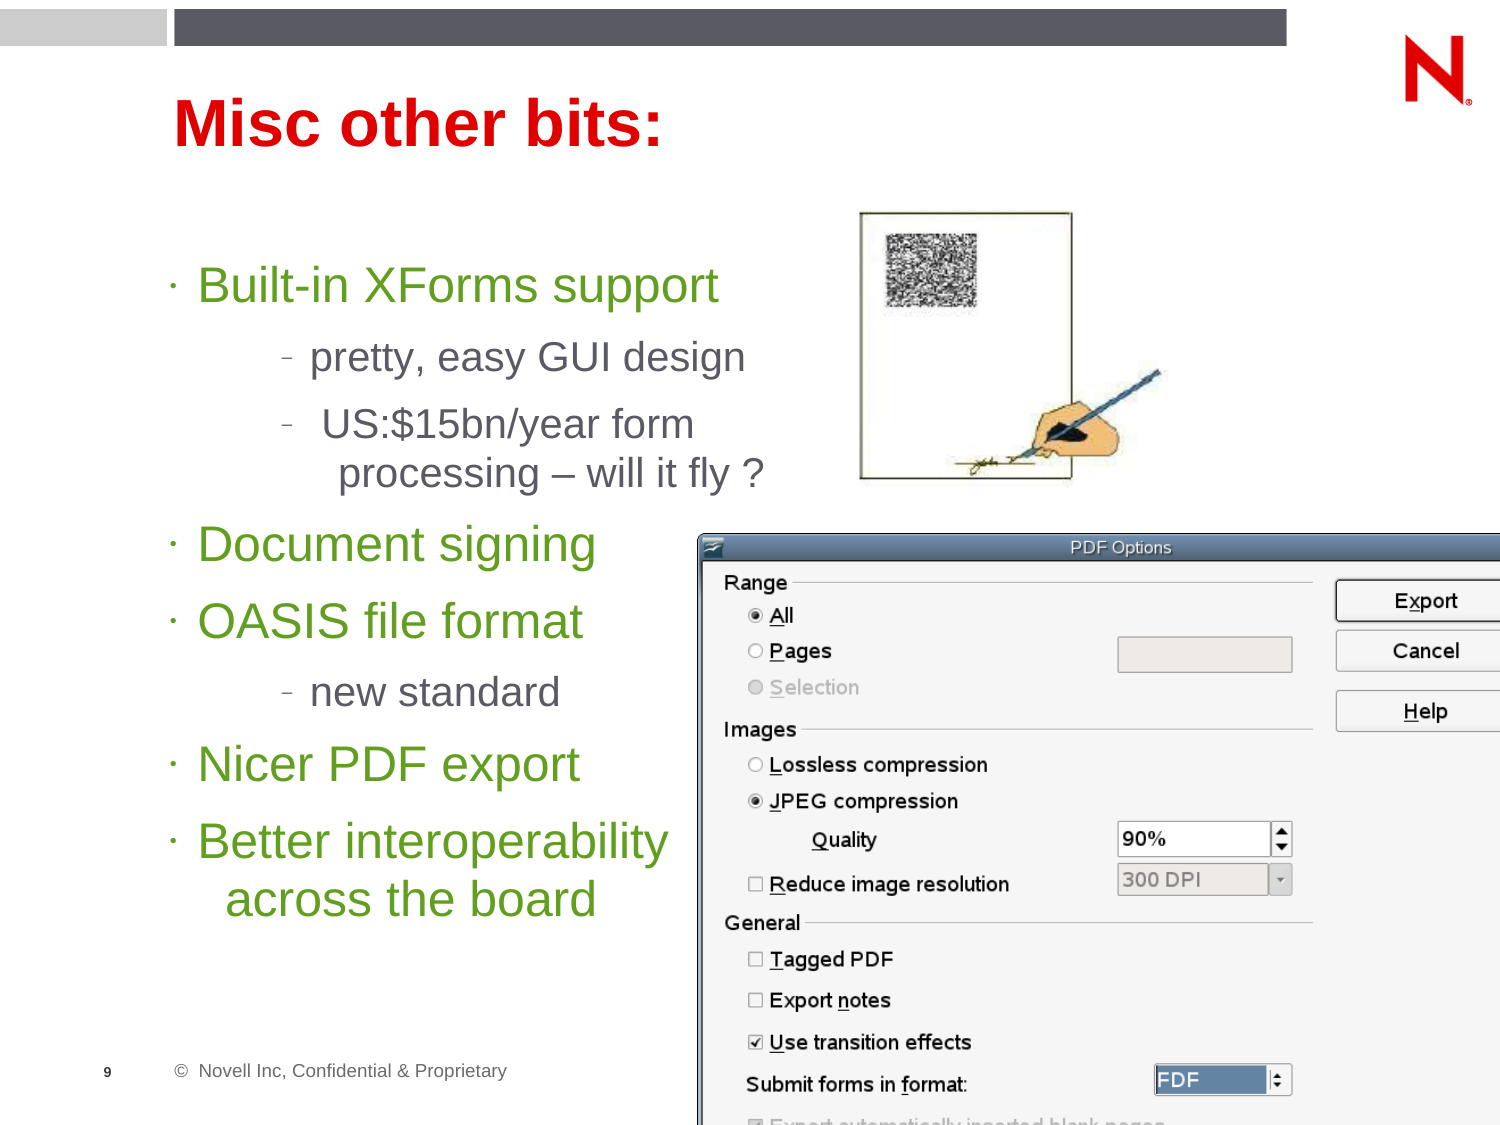

# Misc other bits:
Built-in XForms support
pretty, easy GUI design
 US:$15bn/year form processing – will it fly ?
Document signing
OASIS file format
new standard
Nicer PDF export
Better interoperability across the board